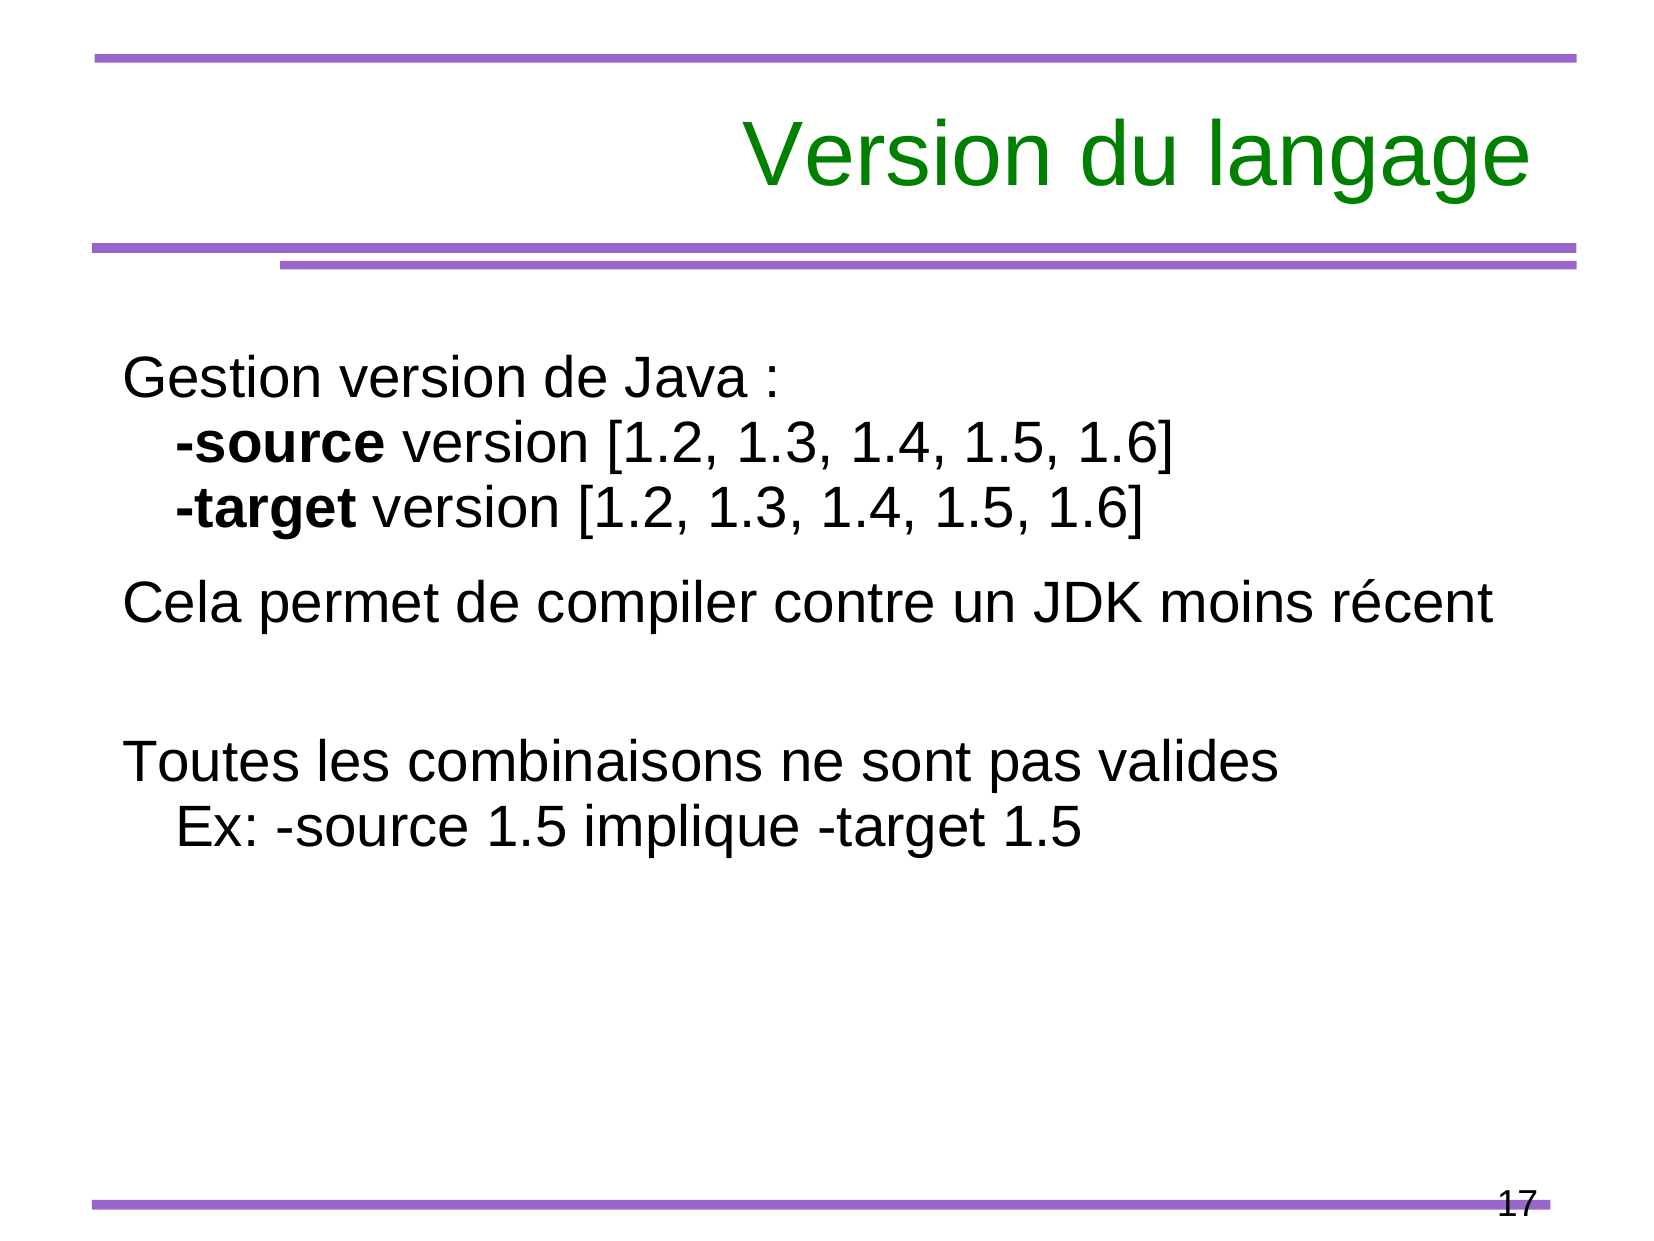

# Version du langage
Gestion version de Java :
-source version [1.2, 1.3, 1.4, 1.5, 1.6]
-target version [1.2, 1.3, 1.4, 1.5, 1.6]
Cela permet de compiler contre un JDK moins récent
Toutes les combinaisons ne sont pas valides
Ex: -source 1.5 implique -target 1.5